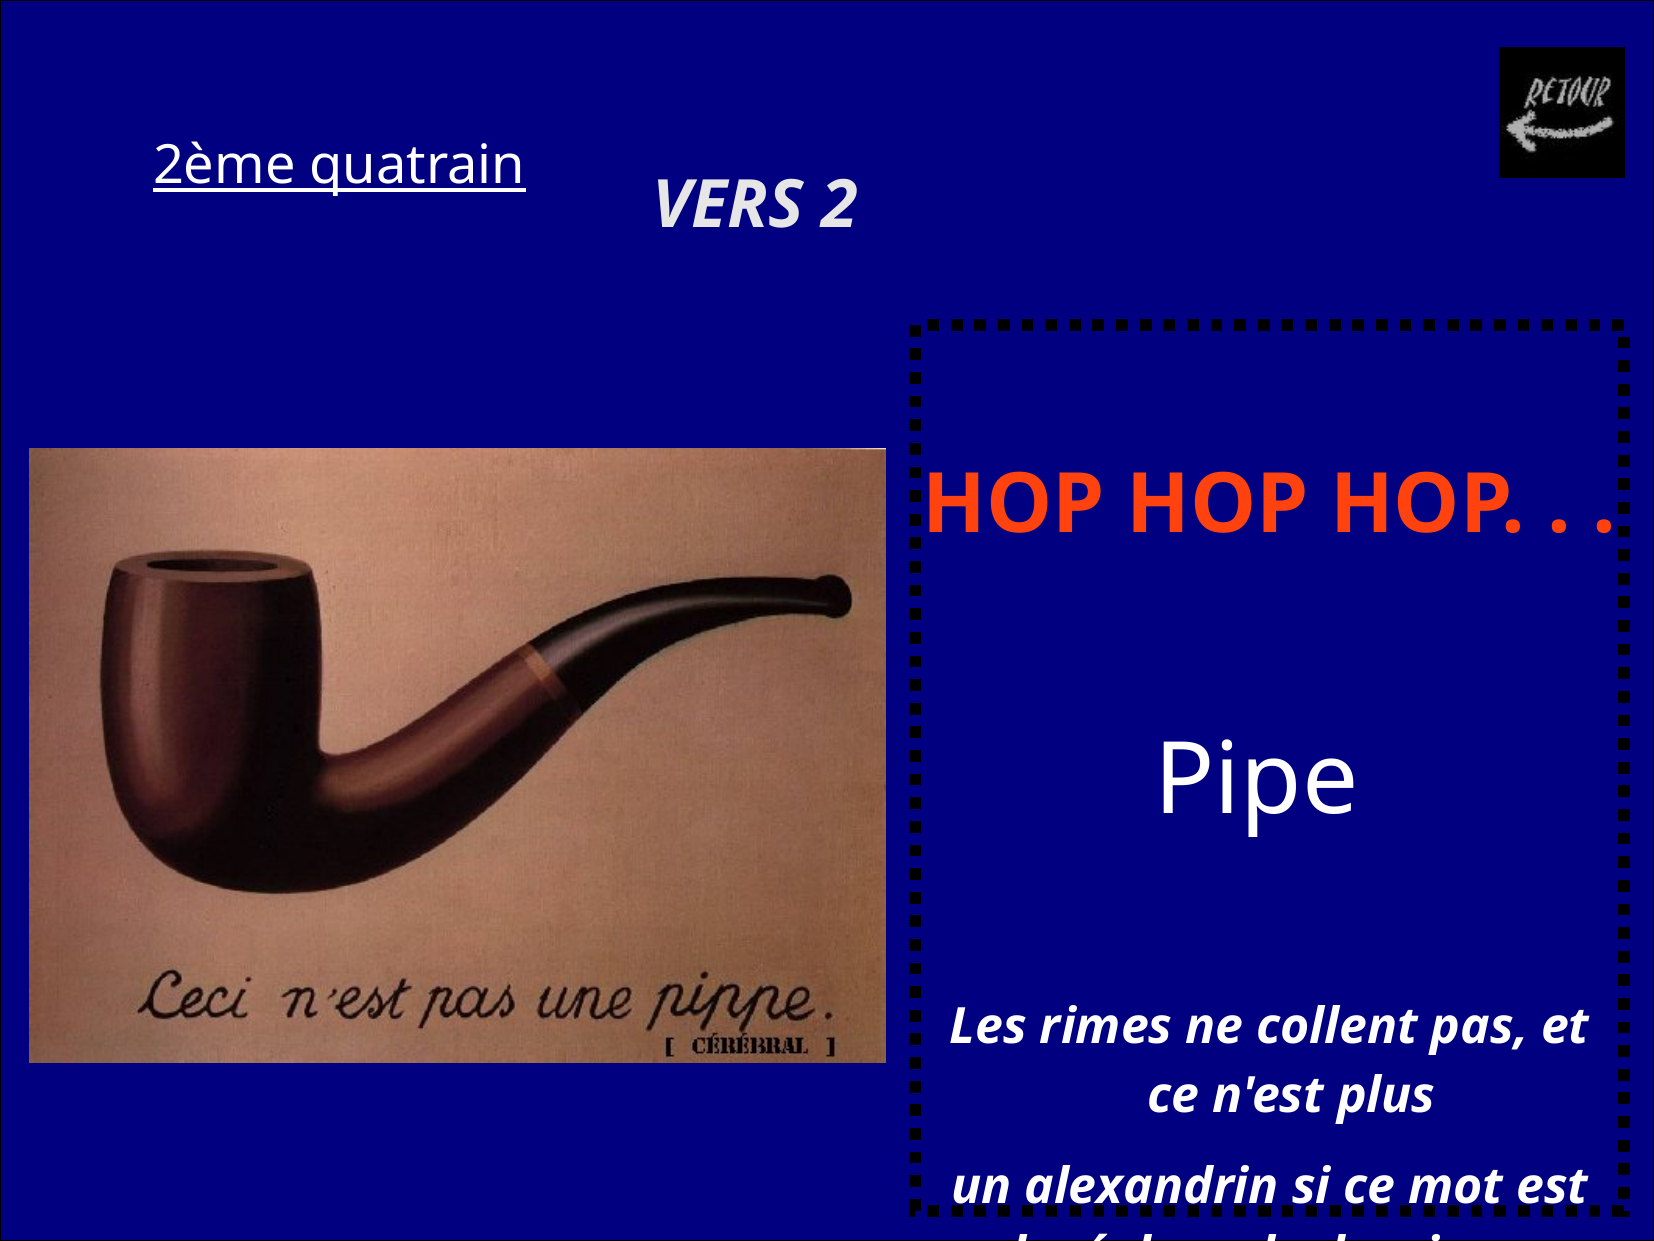

VERS 2
2ème quatrain
# HOP HOP HOP. . .
Pipe
Les rimes ne collent pas, et ce n'est plus
un alexandrin si ce mot est placé dans le dernier vers.